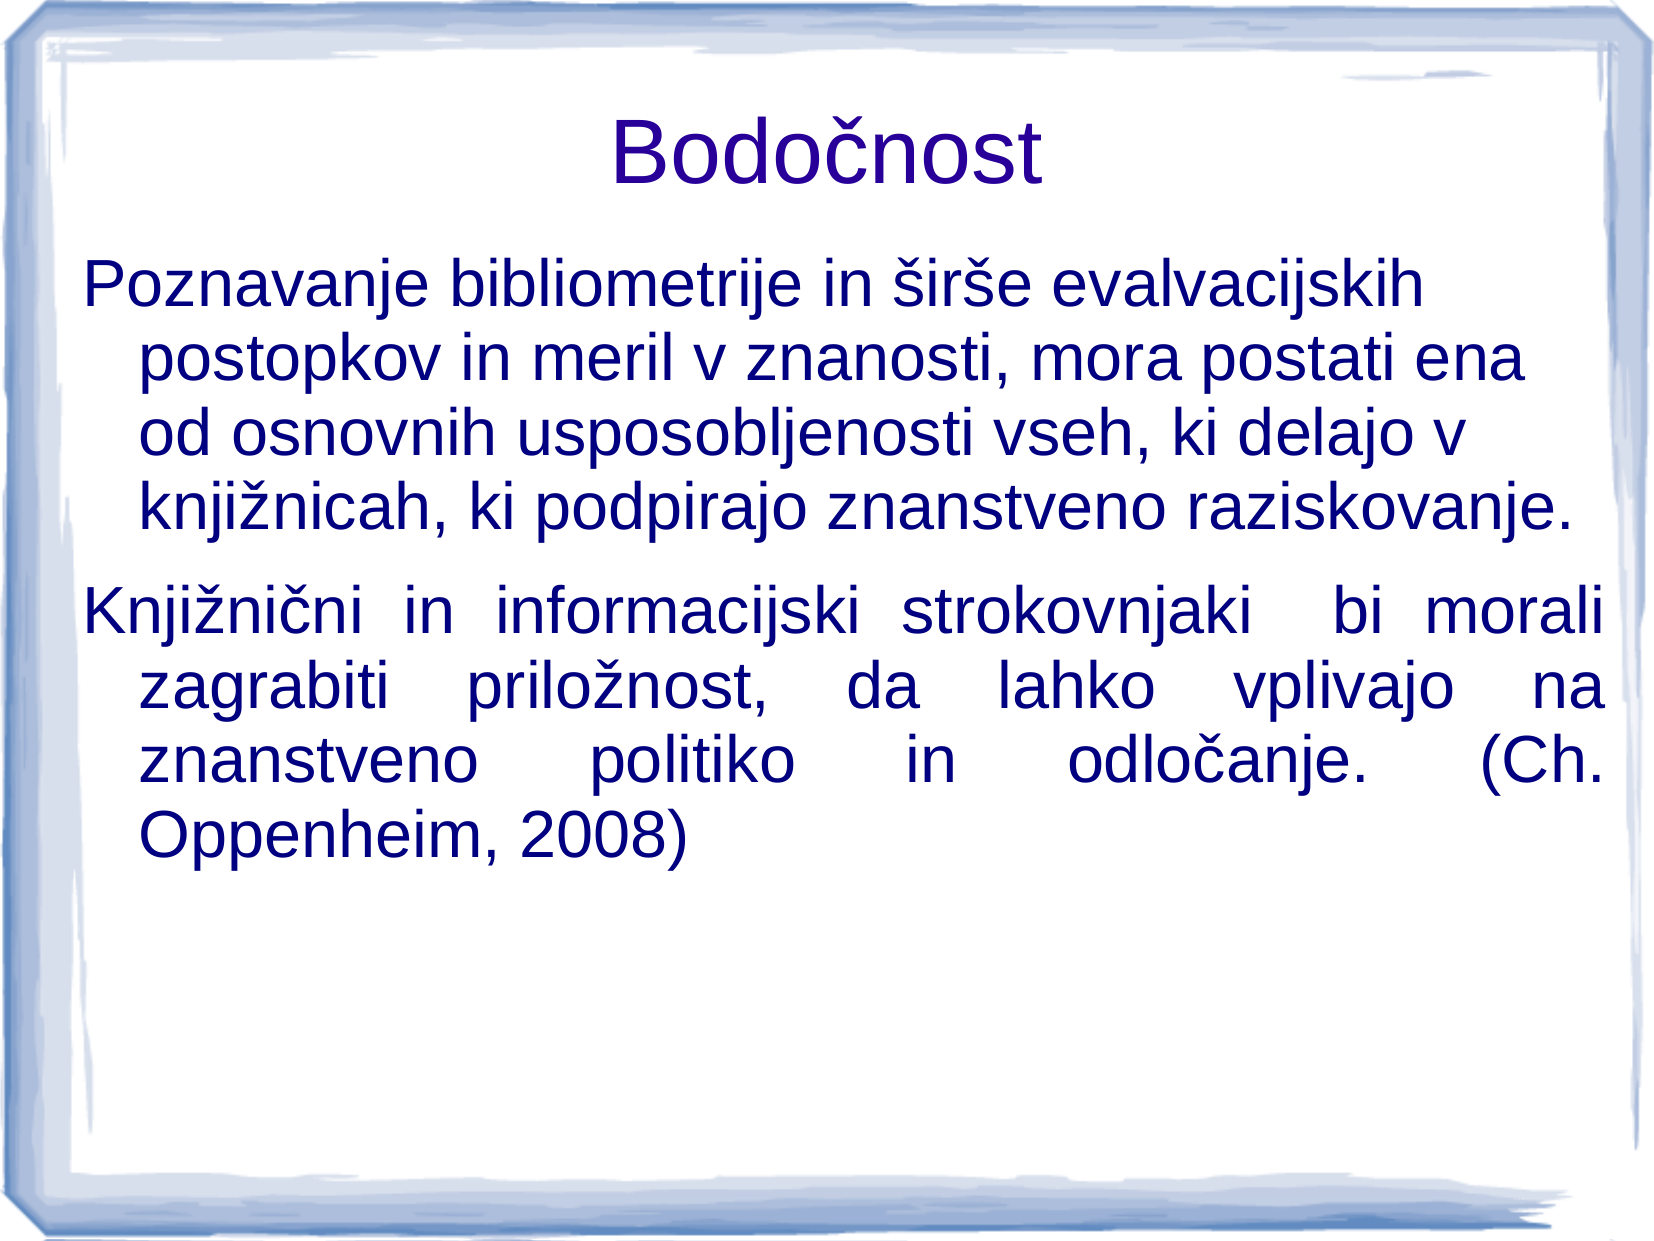

# Bodočnost
Poznavanje bibliometrije in širše evalvacijskih postopkov in meril v znanosti, mora postati ena od osnovnih usposobljenosti vseh, ki delajo v knjižnicah, ki podpirajo znanstveno raziskovanje.
Knjižnični in informacijski strokovnjaki bi morali zagrabiti priložnost, da lahko vplivajo na znanstveno politiko in odločanje. (Ch. Oppenheim, 2008)